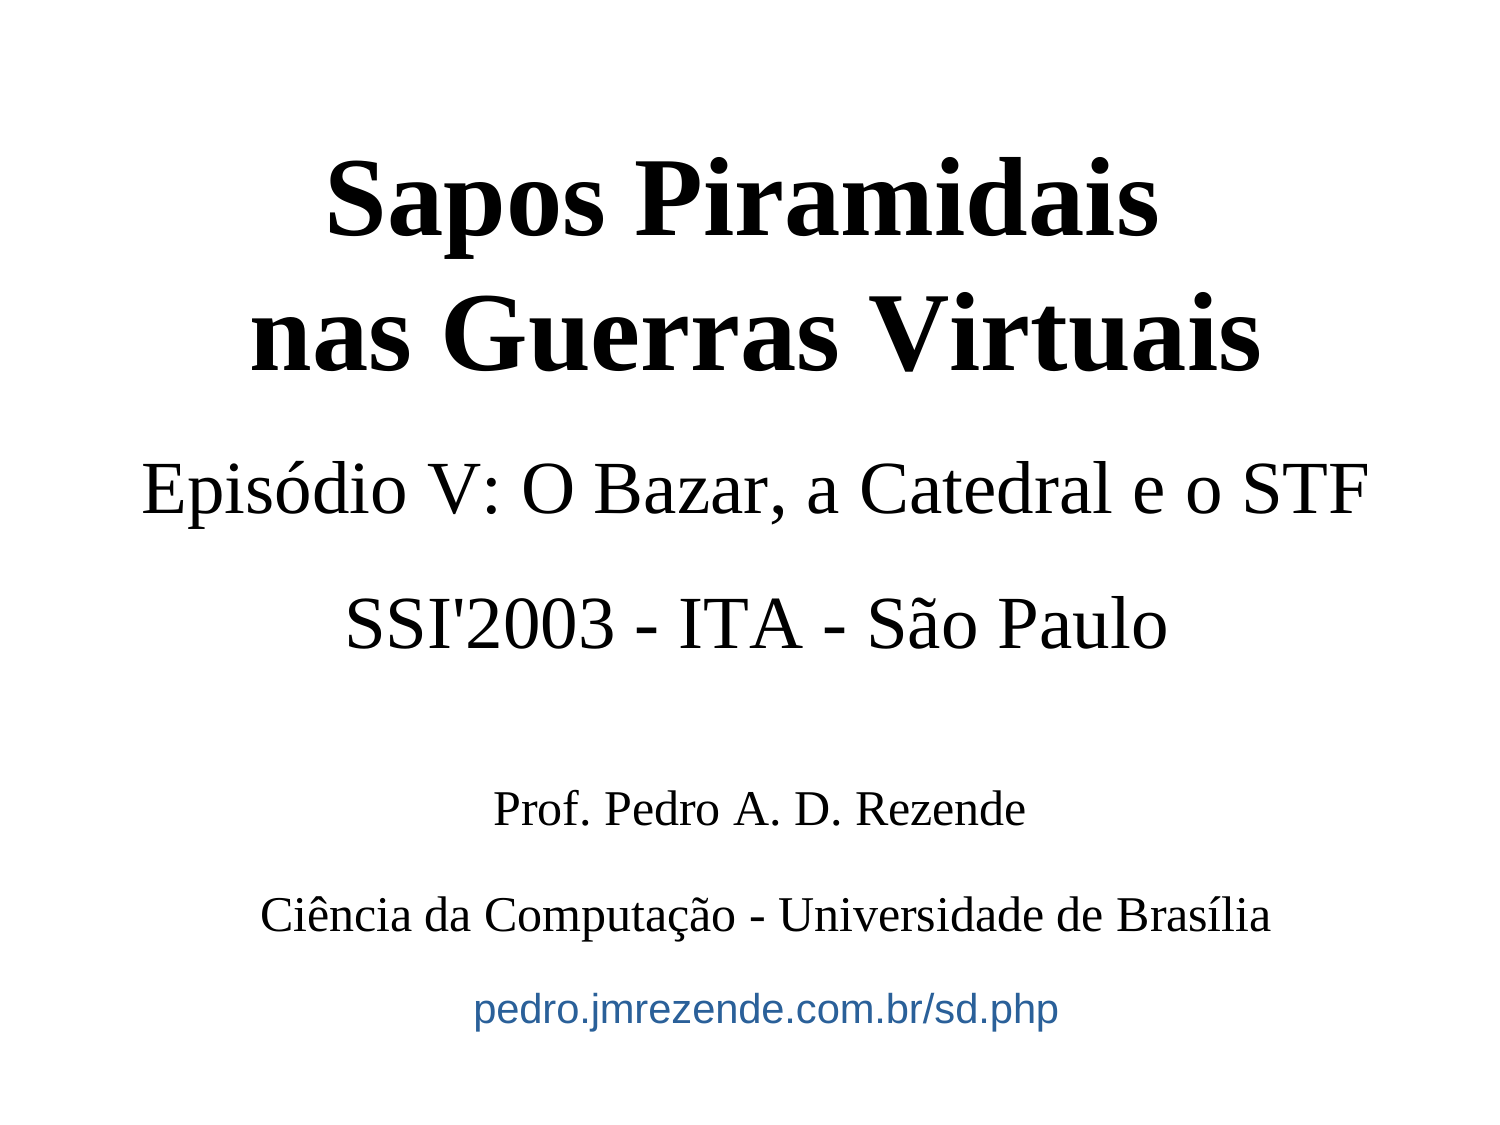

# Sapos Piramidais nas Guerras Virtuais Episódio V: O Bazar, a Catedral e o STF SSI'2003 - ITA - São Paulo
Prof. Pedro A. D. Rezende
Ciência da Computação - Universidade de Brasília
pedro.jmrezende.com.br/sd.php